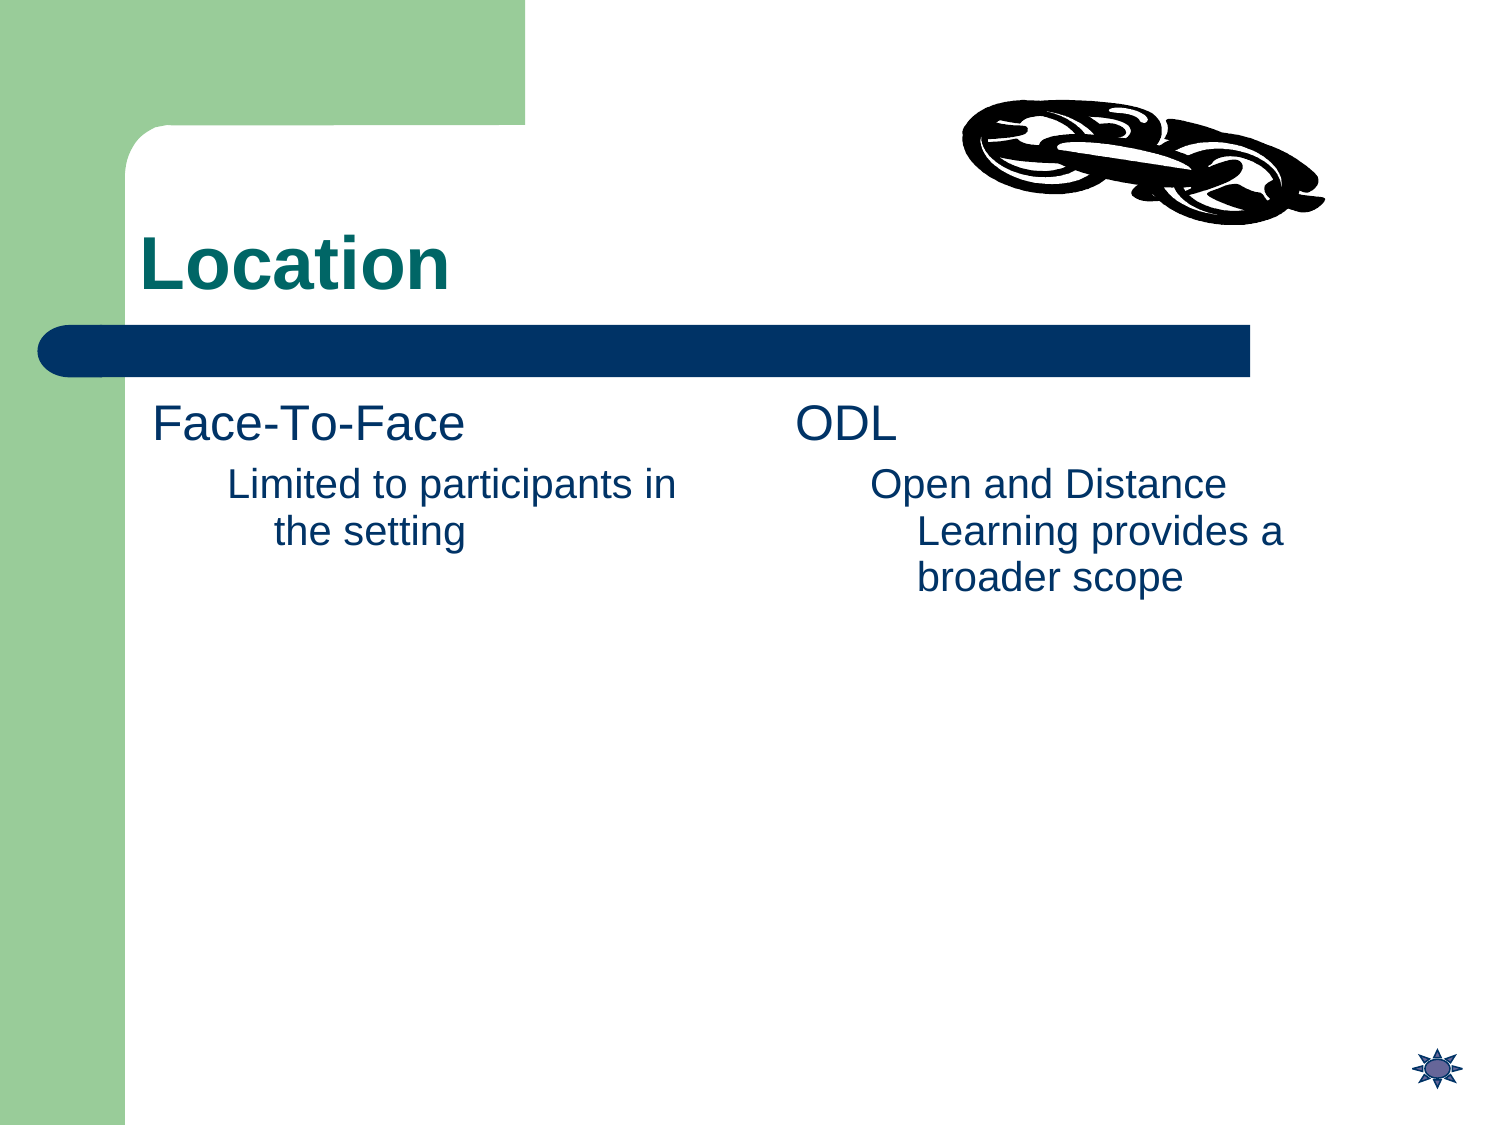

# Location
Face-To-Face
Limited to participants in the setting
ODL
Open and Distance Learning provides a broader scope